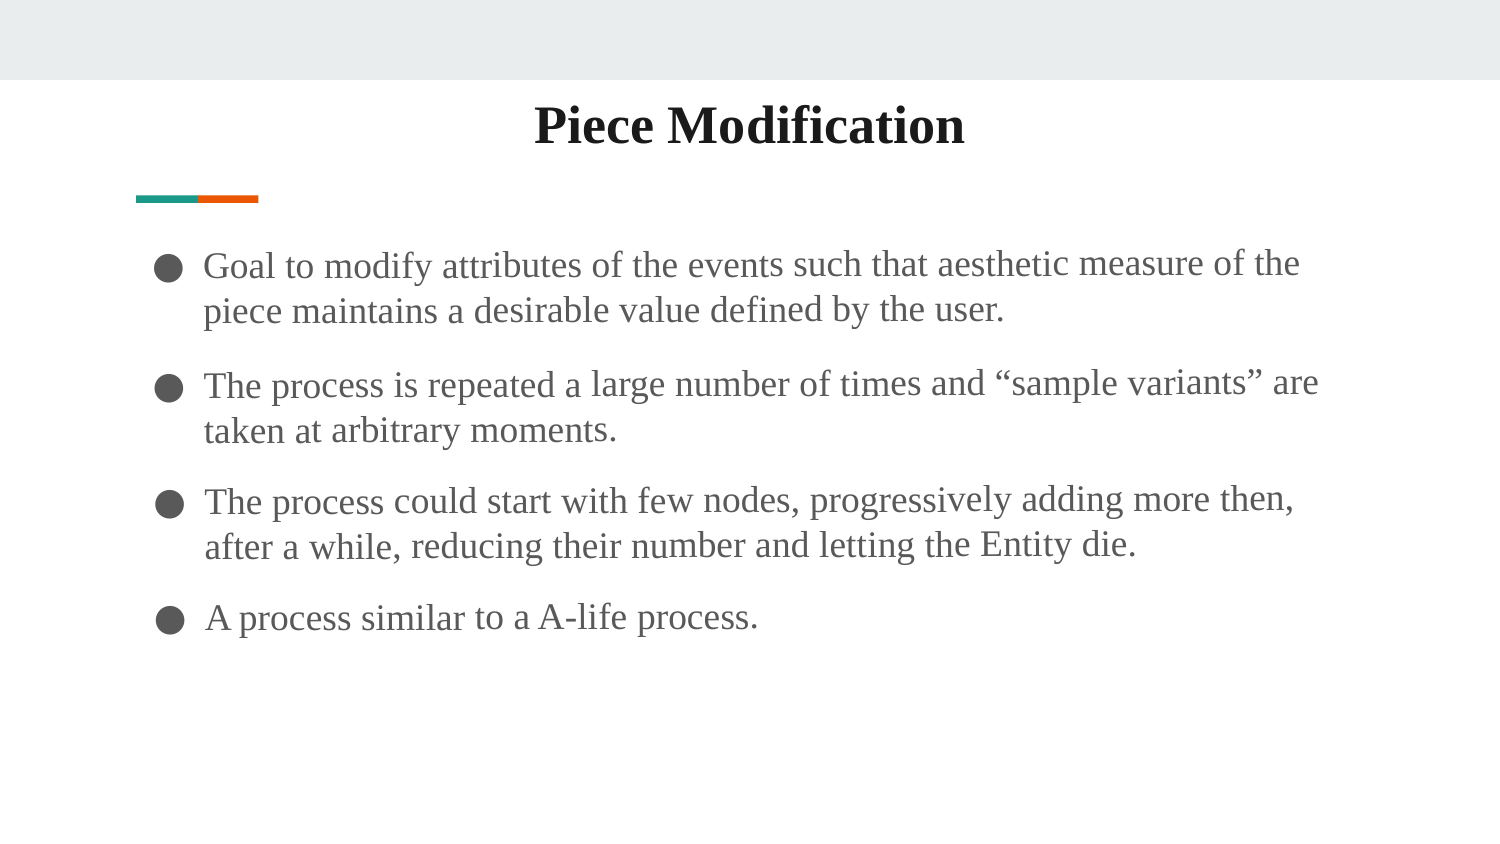

# Piece Modification
Goal to modify attributes of the events such that aesthetic measure of the piece maintains a desirable value defined by the user.
The process is repeated a large number of times and “sample variants” are taken at arbitrary moments.
The process could start with few nodes, progressively adding more then, after a while, reducing their number and letting the Entity die.
A process similar to a A-life process.